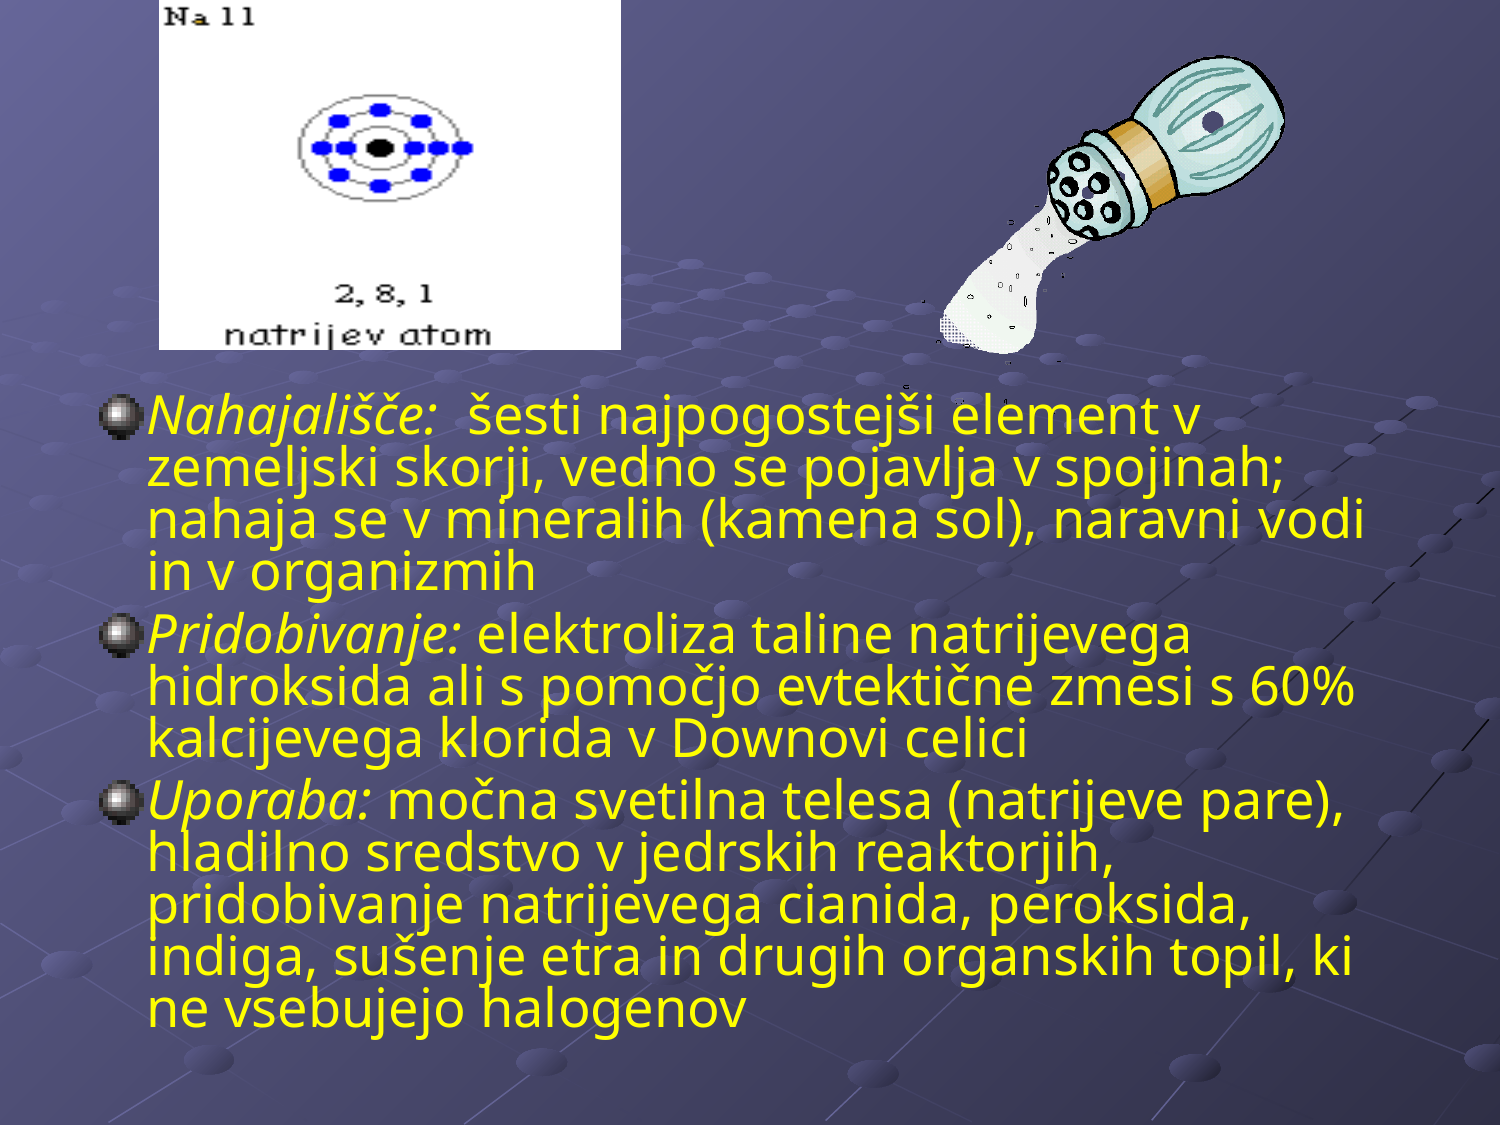

# Nahajališče: šesti najpogostejši element v zemeljski skorji, vedno se pojavlja v spojinah; nahaja se v mineralih (kamena sol), naravni vodi in v organizmih
Pridobivanje: elektroliza taline natrijevega hidroksida ali s pomočjo evtektične zmesi s 60% kalcijevega klorida v Downovi celici
Uporaba: močna svetilna telesa (natrijeve pare), hladilno sredstvo v jedrskih reaktorjih, pridobivanje natrijevega cianida, peroksida, indiga, sušenje etra in drugih organskih topil, ki ne vsebujejo halogenov